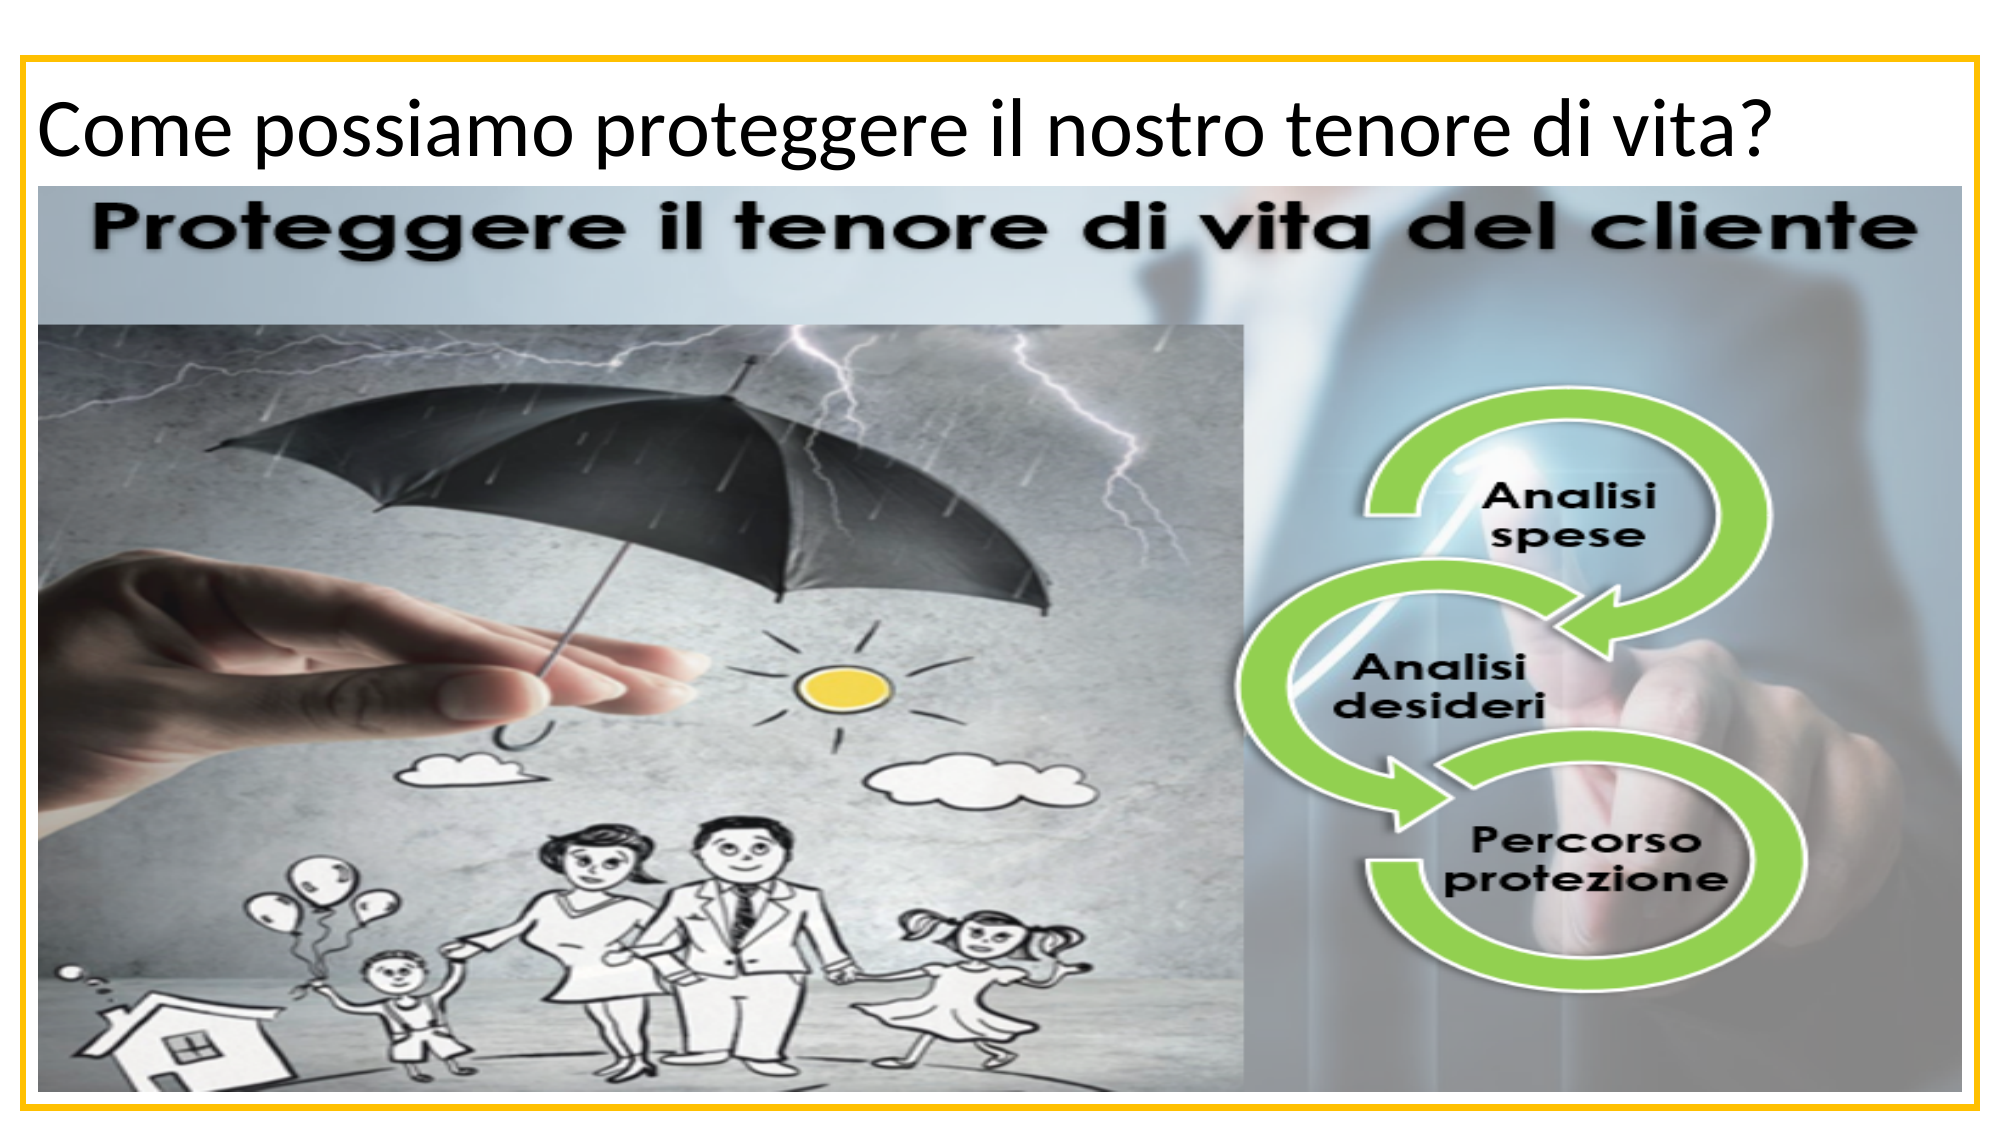

Come possiamo proteggere il nostro tenore di vita?